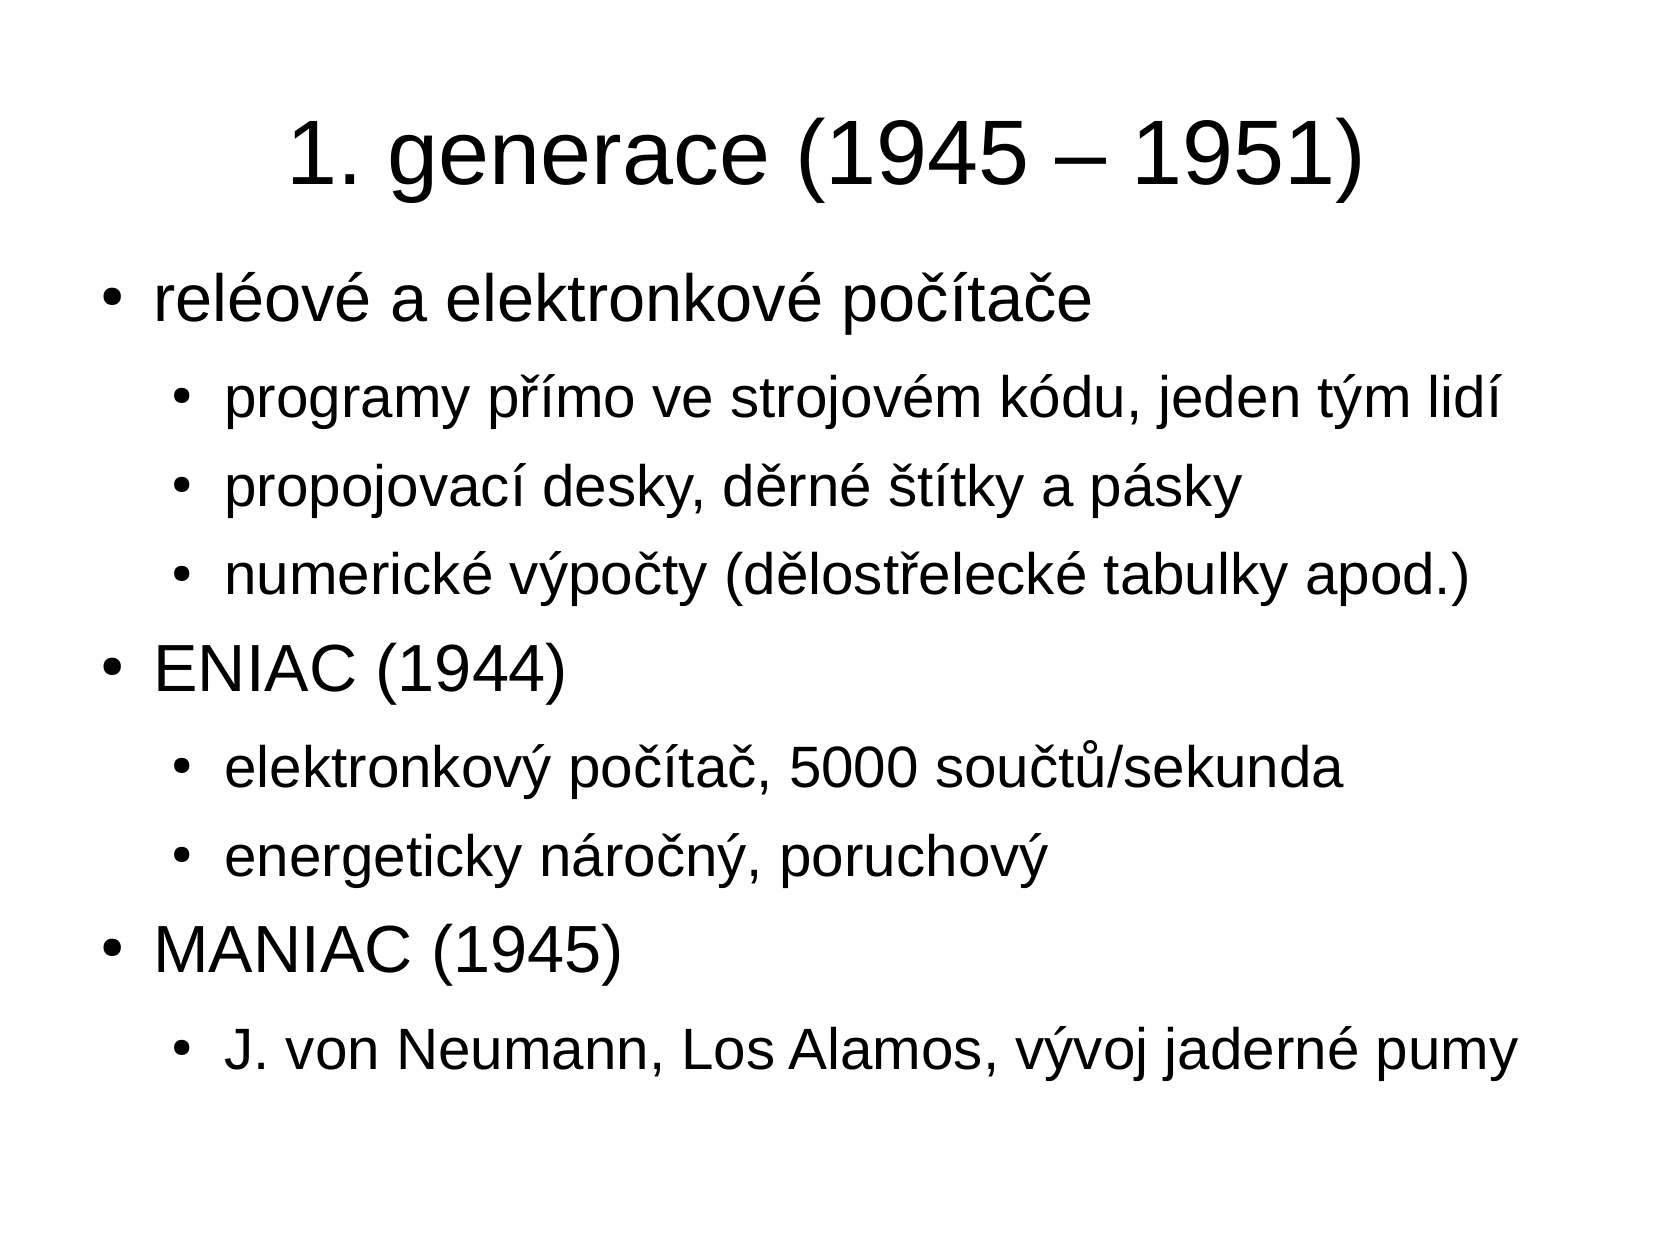

# 1. generace (1945 – 1951)
reléové a elektronkové počítače
programy přímo ve strojovém kódu, jeden tým lidí
propojovací desky, děrné štítky a pásky
numerické výpočty (dělostřelecké tabulky apod.)
ENIAC (1944)
elektronkový počítač, 5000 součtů/sekunda
energeticky náročný, poruchový
MANIAC (1945)
J. von Neumann, Los Alamos, vývoj jaderné pumy